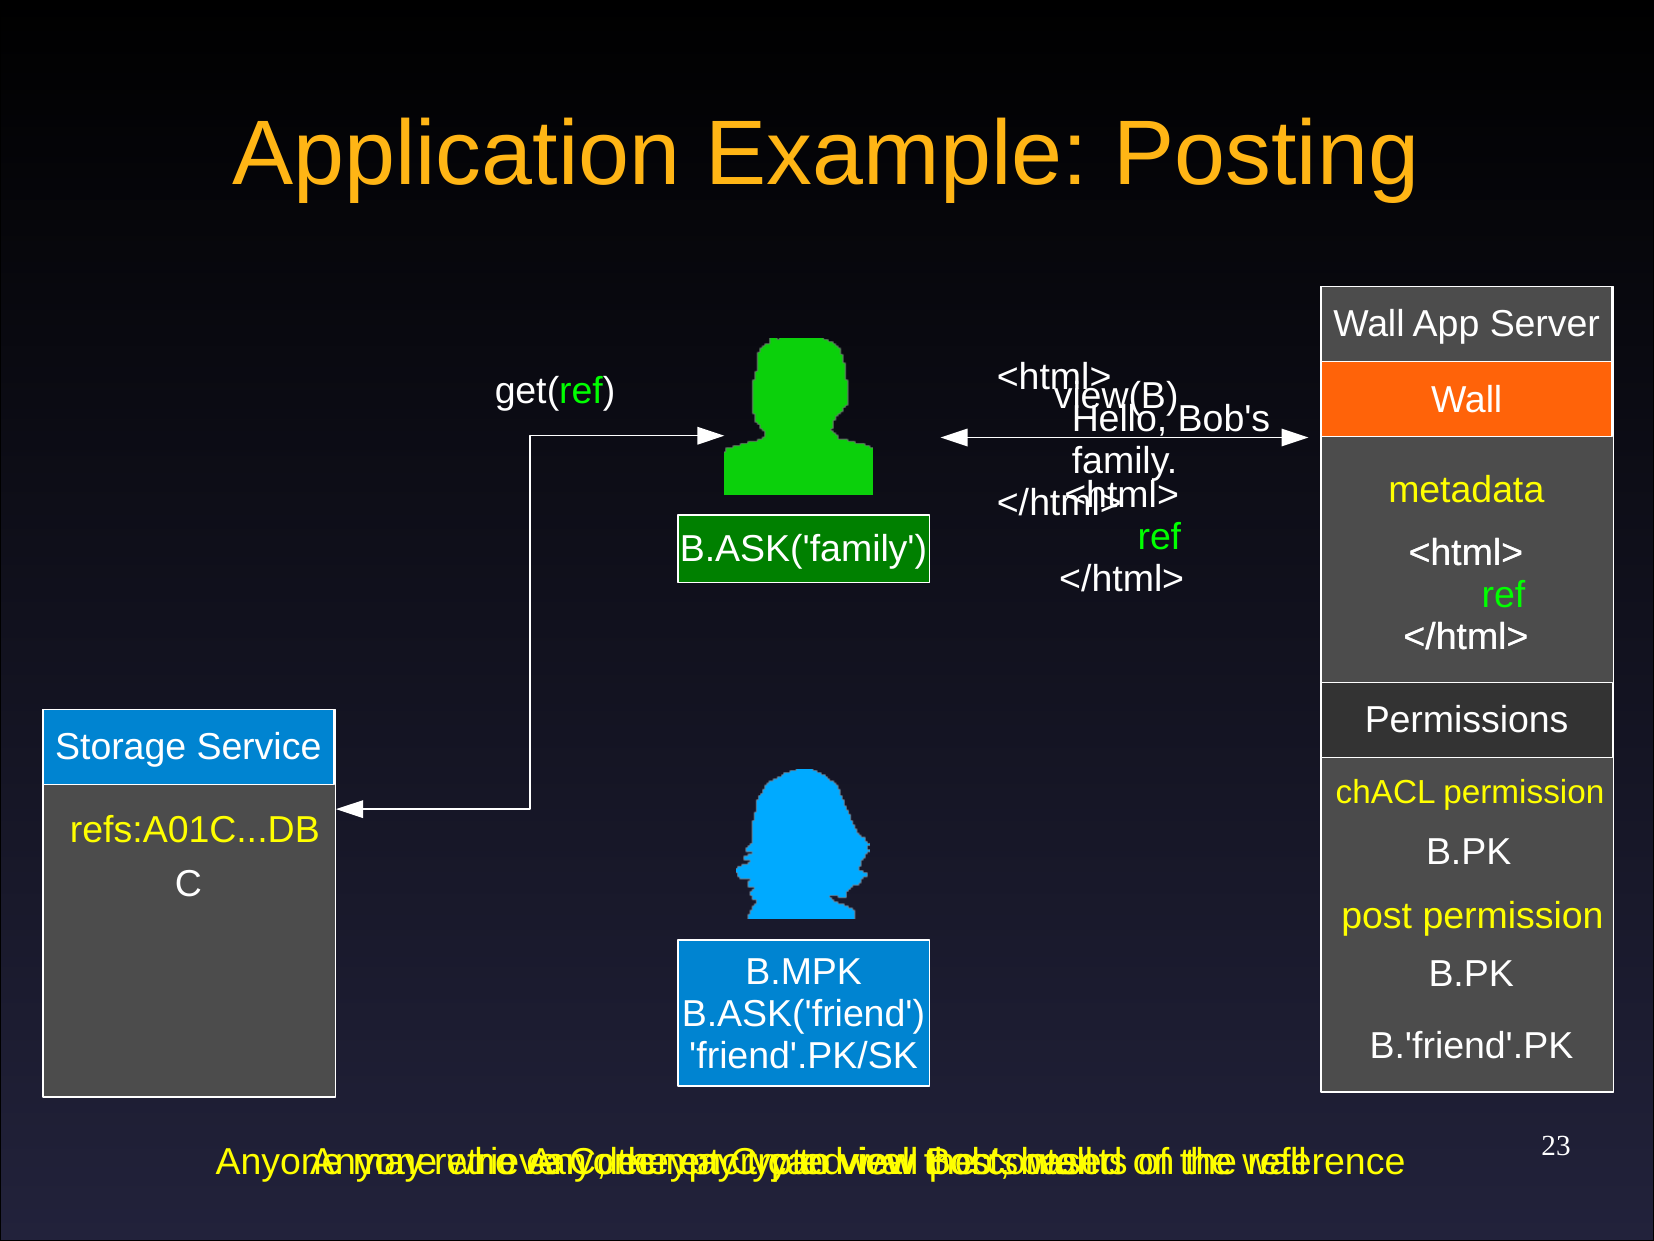

# Application Example: Posting
Wall App Server
<html>
	Hello, Bob's 	family.
</html>
Wall
metadata
<html>
</html>
Permissions
chACL permission
B.PK
post permission
B.PK
get(ref)
view(B)
<html>
	ref
</html>
B.ASK('family')
<html>
	ref
</html>
Storage Service
refs:A01C...DB
C
B.MPK
B.ASK('friend')
'friend'.PK/SK
B.'friend'.PK
23
Anyone may retrieve C, the encrypted wall post, based on the reference
Anyone who can decrypt C can view the contents of the wall
Anyone may try to view Bob's wall